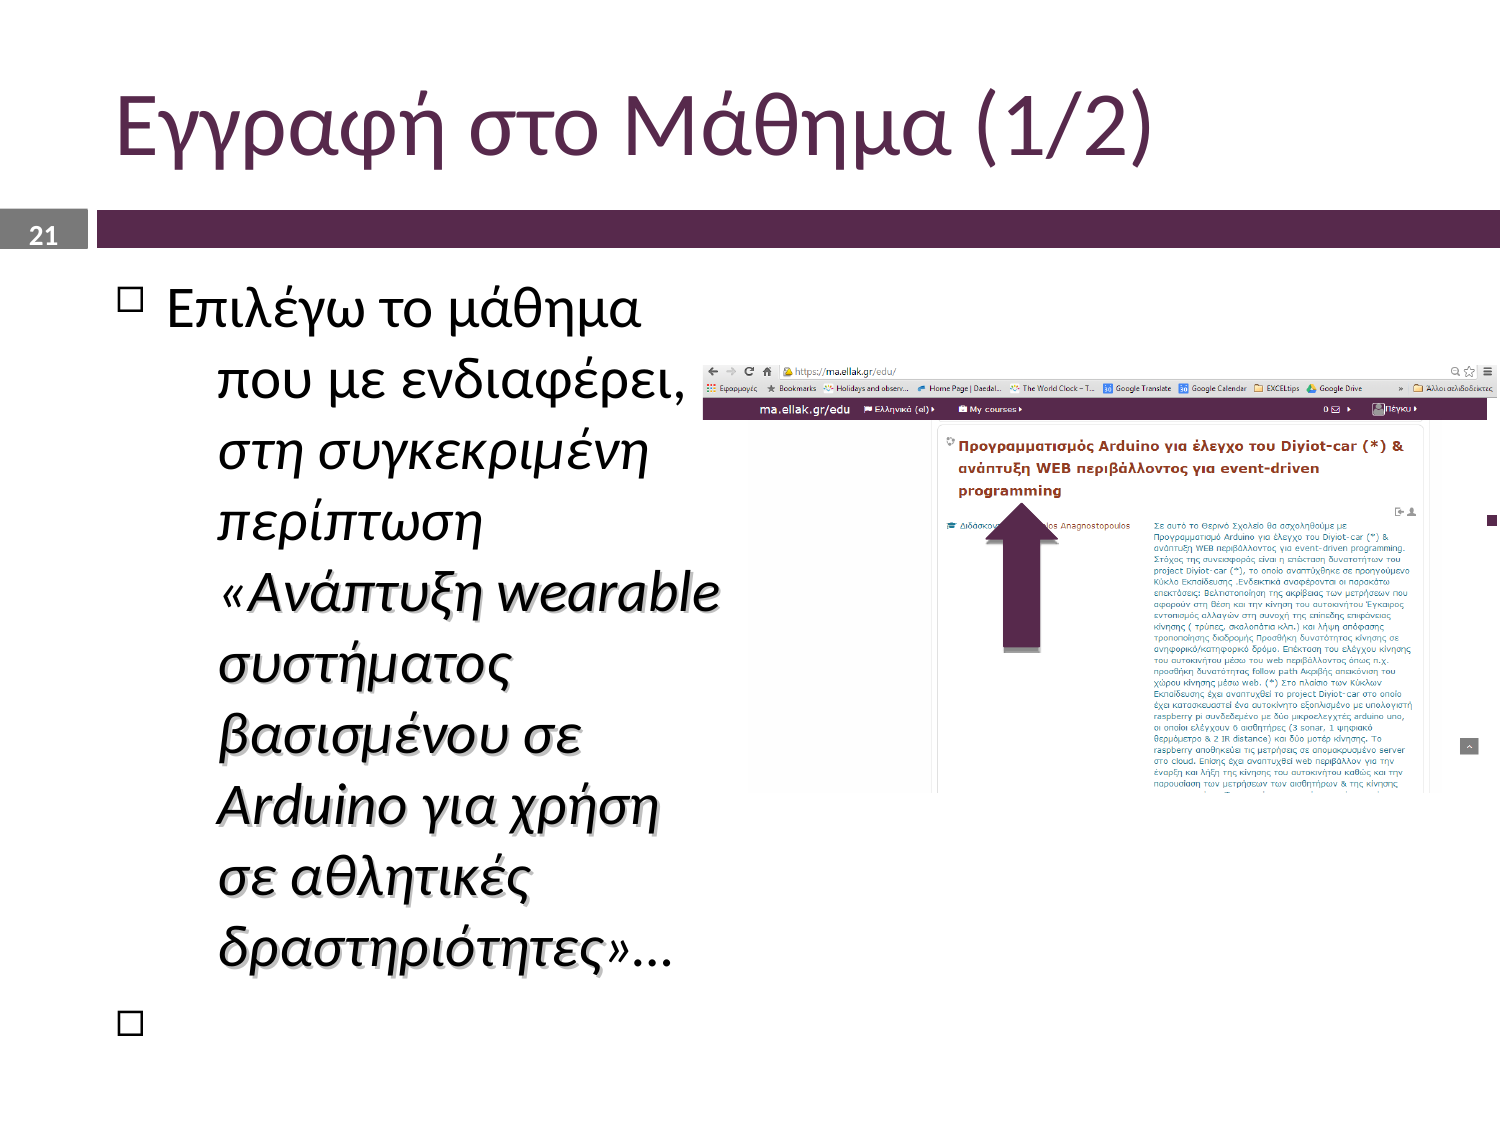

# Εγγραφή στο Μάθημα (1/2)
Επιλέγω το μάθημα που με ενδιαφέρει, στη συγκεκριμένη περίπτωση «Ανάπτυξη wearable συστήματος βασισμένου σε Arduino για χρήση σε αθλητικές δραστηριότητες»…